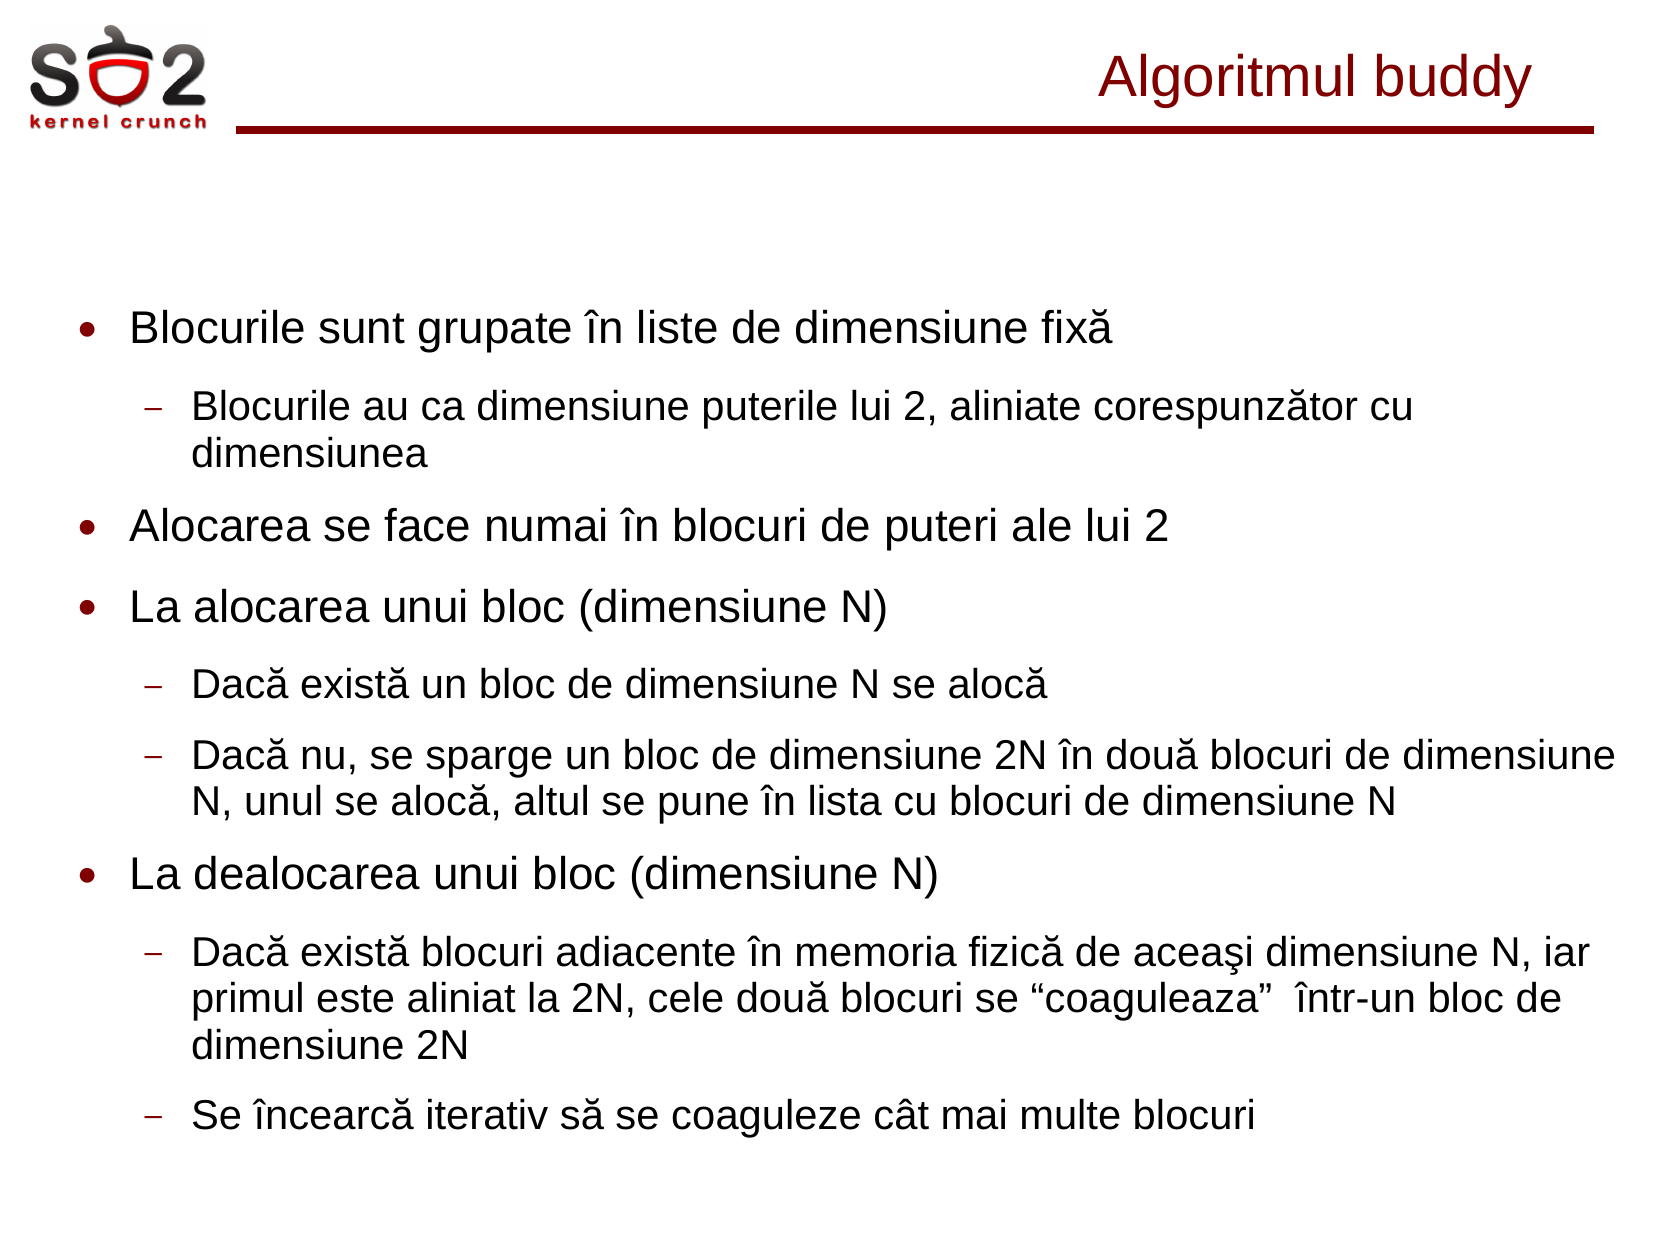

# Algoritmul buddy
Blocurile sunt grupate în liste de dimensiune fixă
Blocurile au ca dimensiune puterile lui 2, aliniate corespunzător cu dimensiunea
Alocarea se face numai în blocuri de puteri ale lui 2
La alocarea unui bloc (dimensiune N)
Dacă există un bloc de dimensiune N se alocă
Dacă nu, se sparge un bloc de dimensiune 2N în două blocuri de dimensiune N, unul se alocă, altul se pune în lista cu blocuri de dimensiune N
La dealocarea unui bloc (dimensiune N)
Dacă există blocuri adiacente în memoria fizică de aceaşi dimensiune N, iar primul este aliniat la 2N, cele două blocuri se “coaguleaza” într-un bloc de dimensiune 2N
Se încearcă iterativ să se coaguleze cât mai multe blocuri